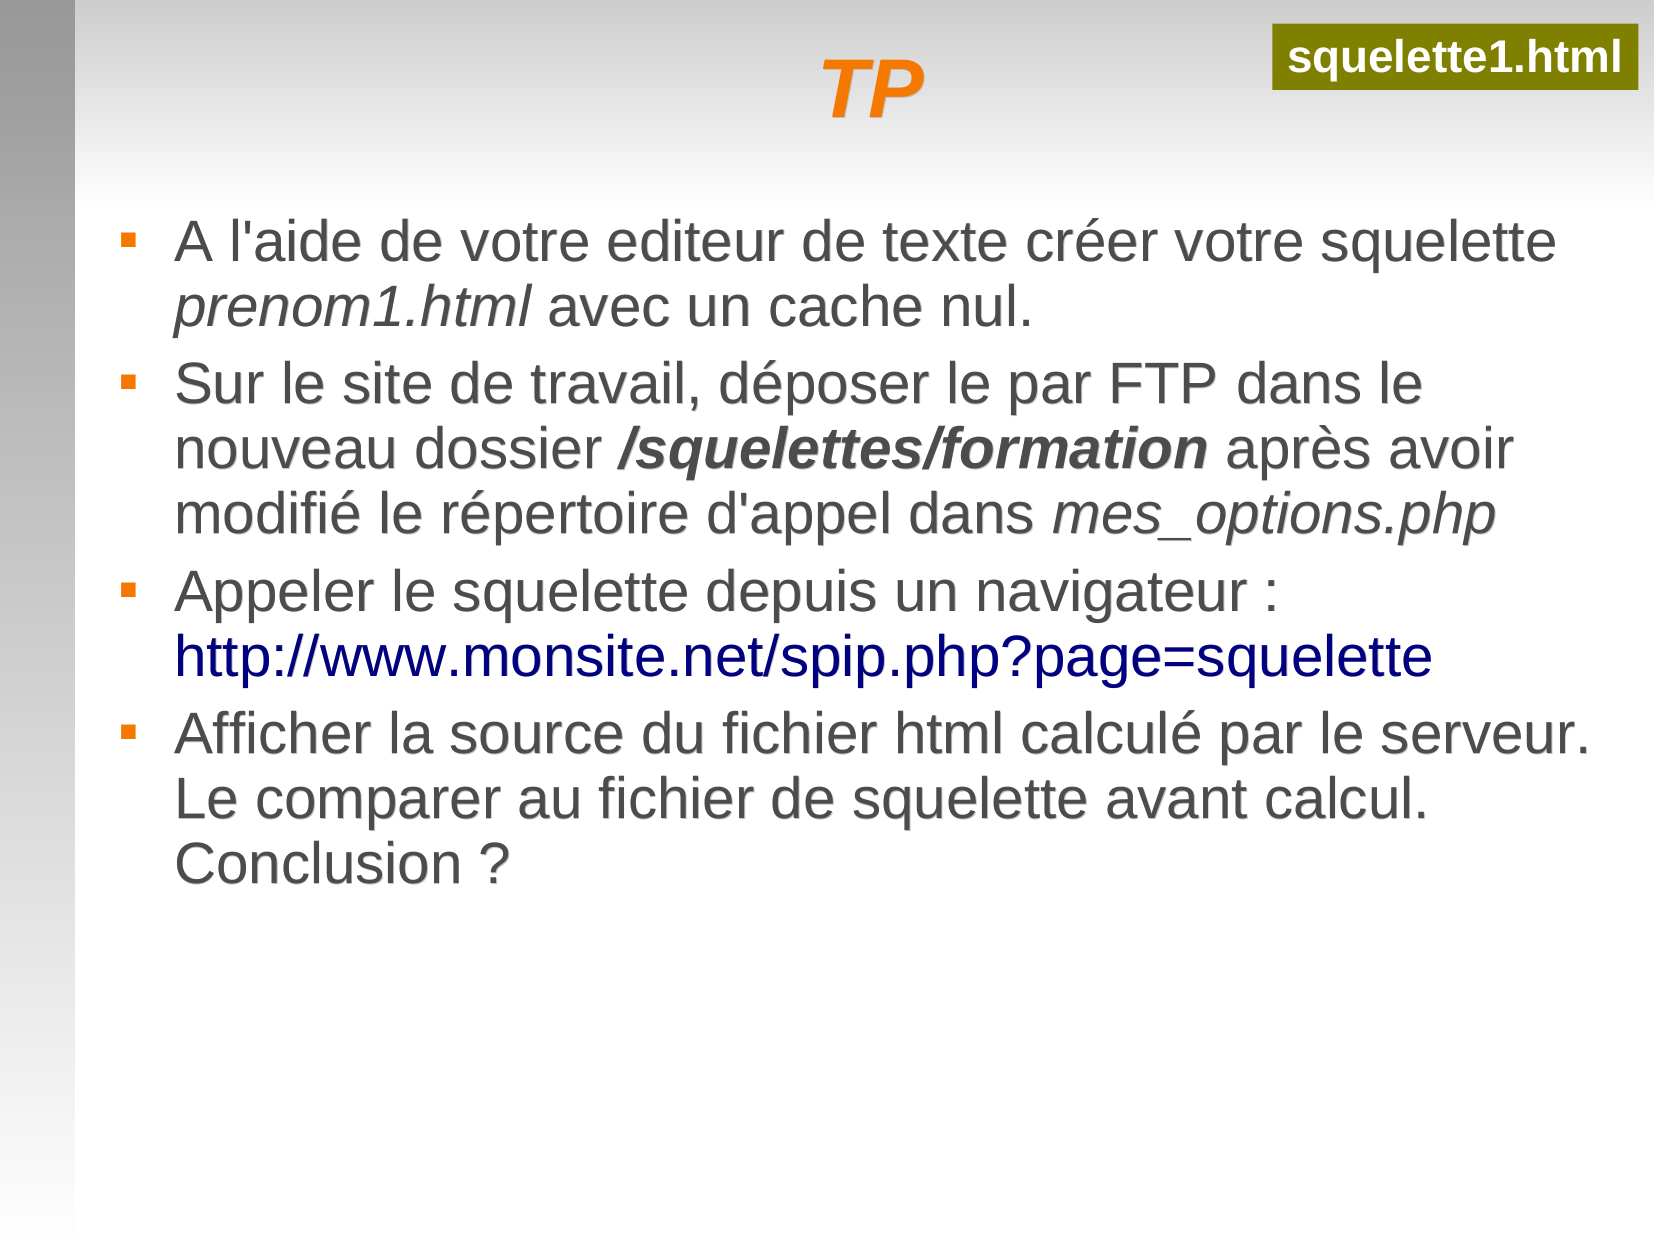

TP
squelette1.html
# A l'aide de votre editeur de texte créer votre squelette prenom1.html avec un cache nul.
Sur le site de travail, déposer le par FTP dans le nouveau dossier /squelettes/formation après avoir modifié le répertoire d'appel dans mes_options.php
Appeler le squelette depuis un navigateur : http://www.monsite.net/spip.php?page=squelette
Afficher la source du fichier html calculé par le serveur. Le comparer au fichier de squelette avant calcul.
Conclusion ?